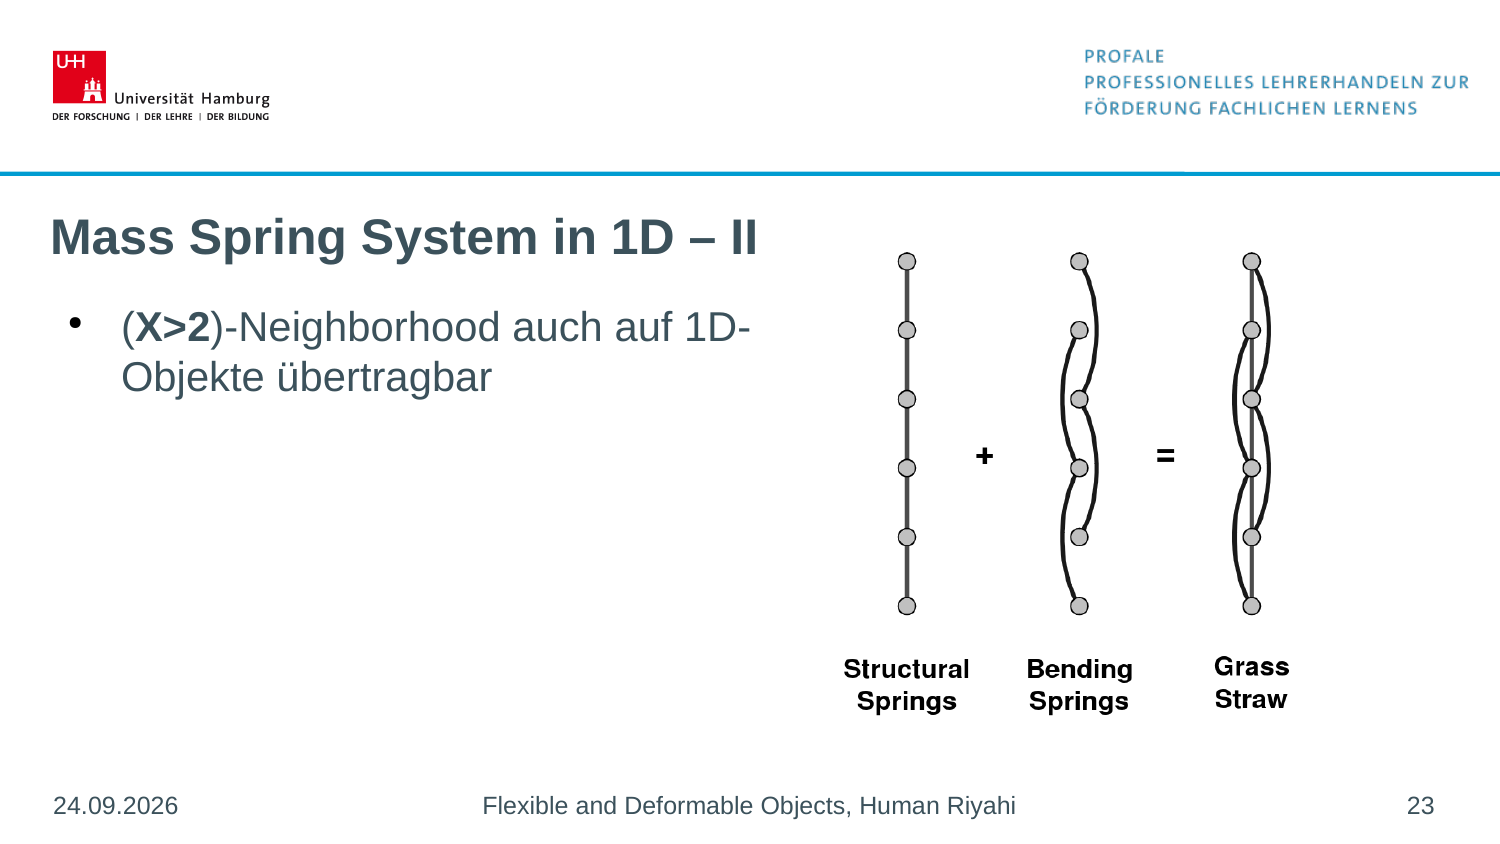

# Mass Spring System in 1D – II
(X>2)-Neighborhood auch auf 1D-Objekte übertragbar
Flexible and Deformable Objects, Human Riyahi